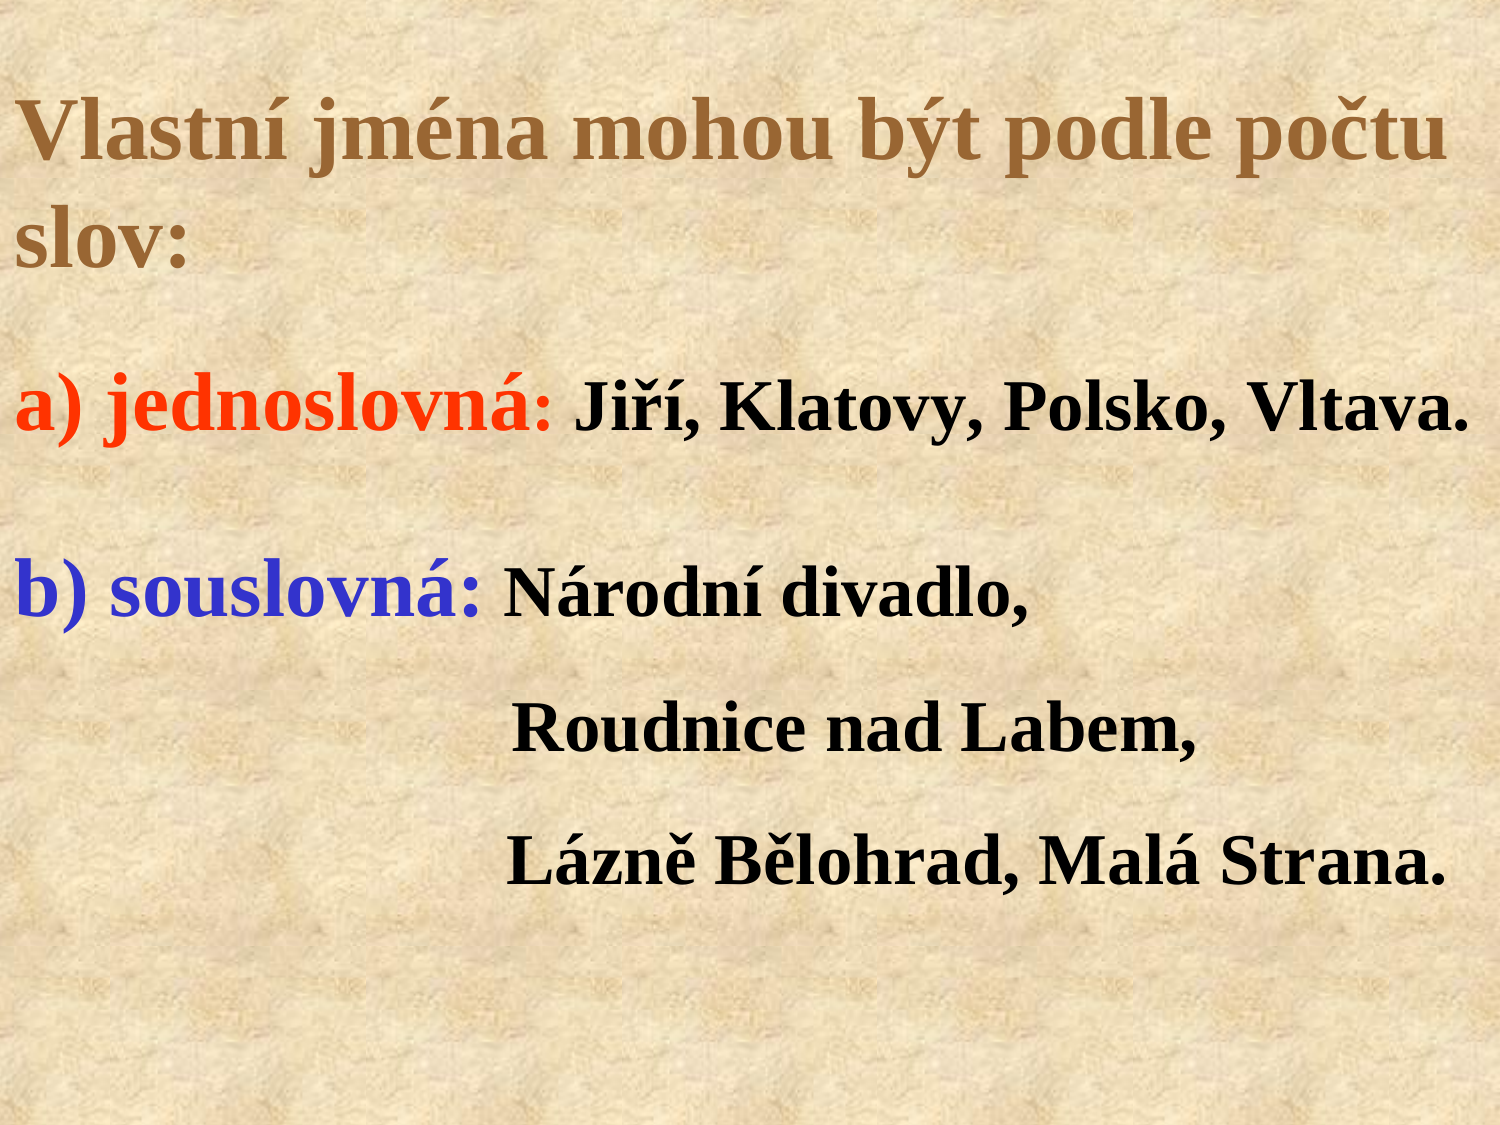

Vlastní jména mohou být podle počtu slov:
a) jednoslovná: Jiří, Klatovy, Polsko, Vltava.
b) souslovná: Národní divadlo,
 Roudnice nad Labem,
 Lázně Bělohrad, Malá Strana.